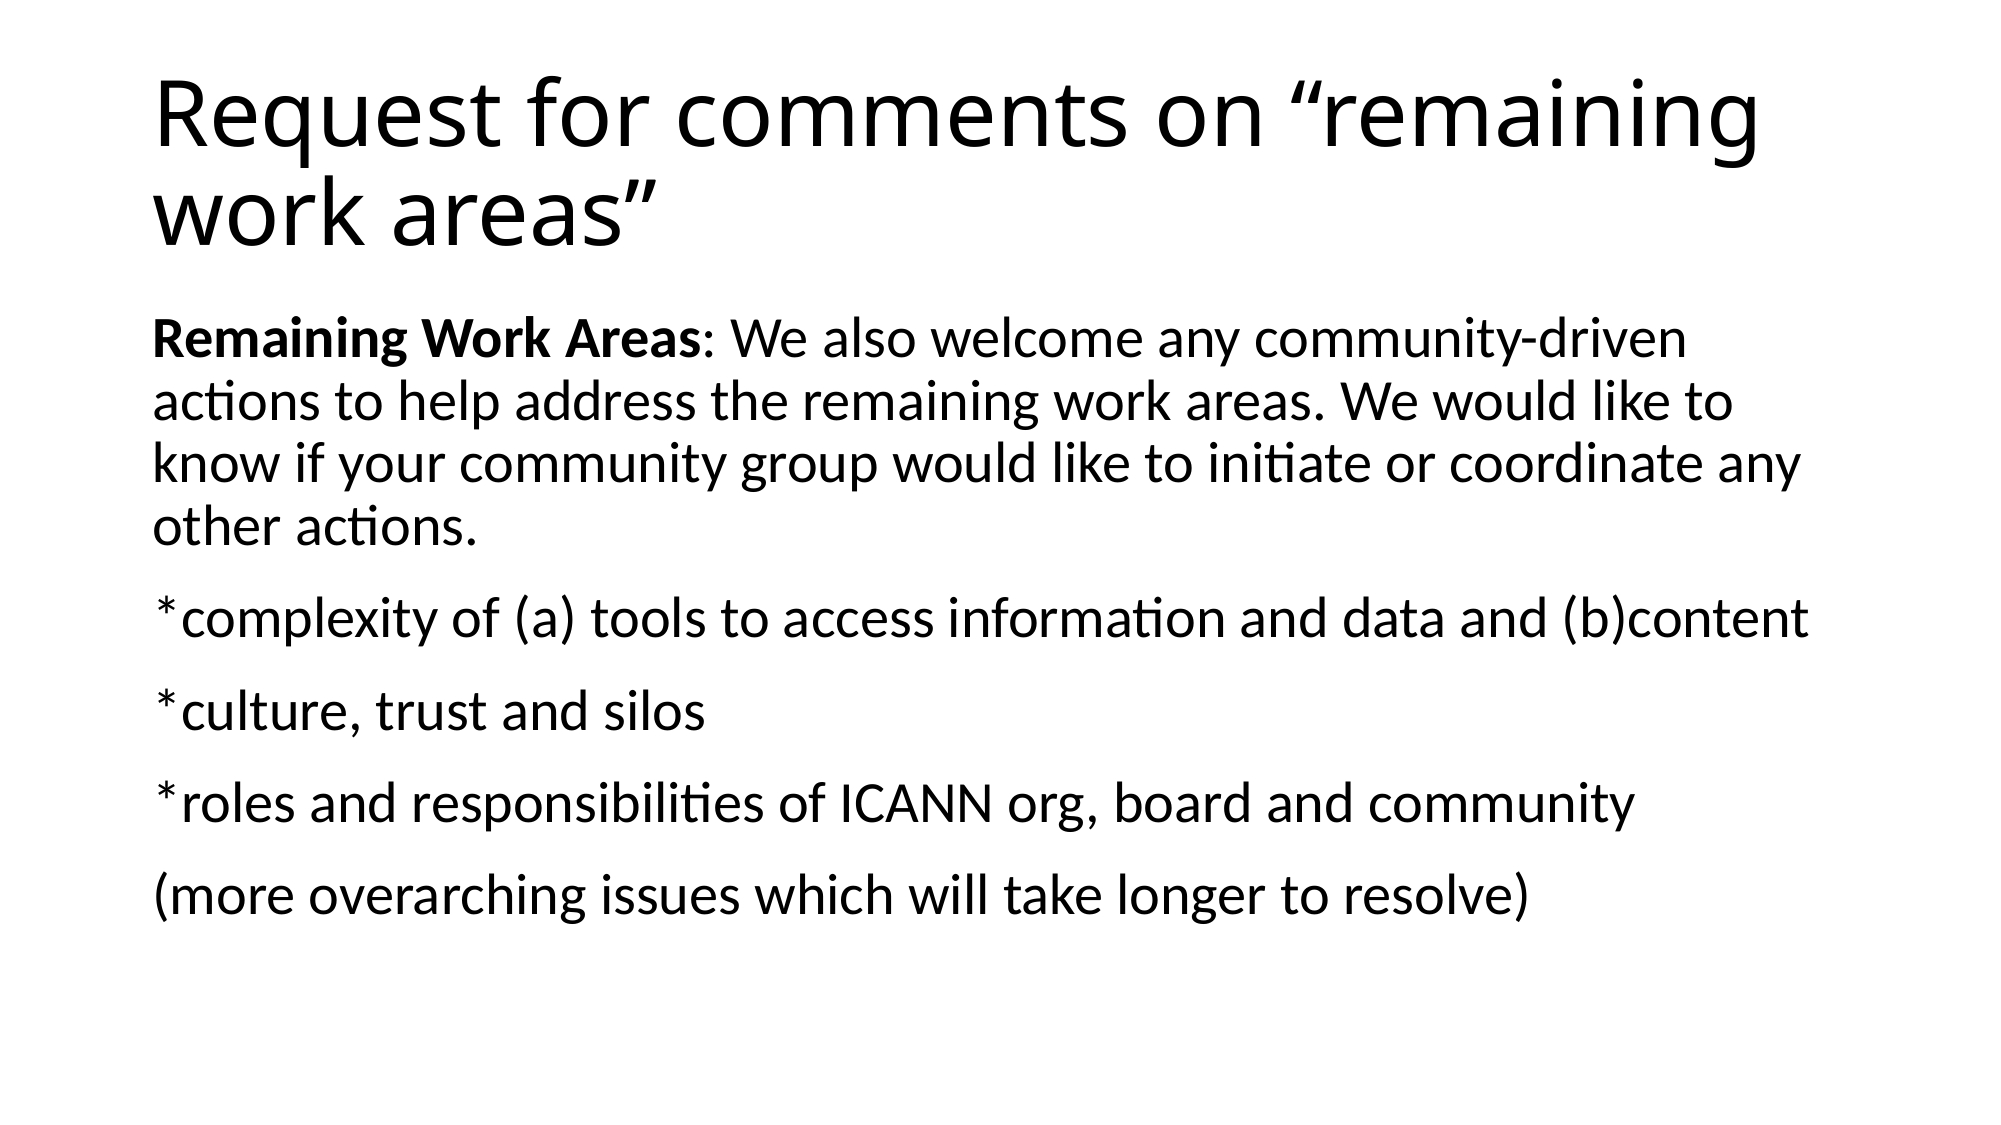

# Request for comments on “remaining work areas”
Remaining Work Areas: We also welcome any community-driven actions to help address the remaining work areas. We would like to know if your community group would like to initiate or coordinate any other actions.
*complexity of (a) tools to access information and data and (b)content
*culture, trust and silos
*roles and responsibilities of ICANN org, board and community
(more overarching issues which will take longer to resolve)